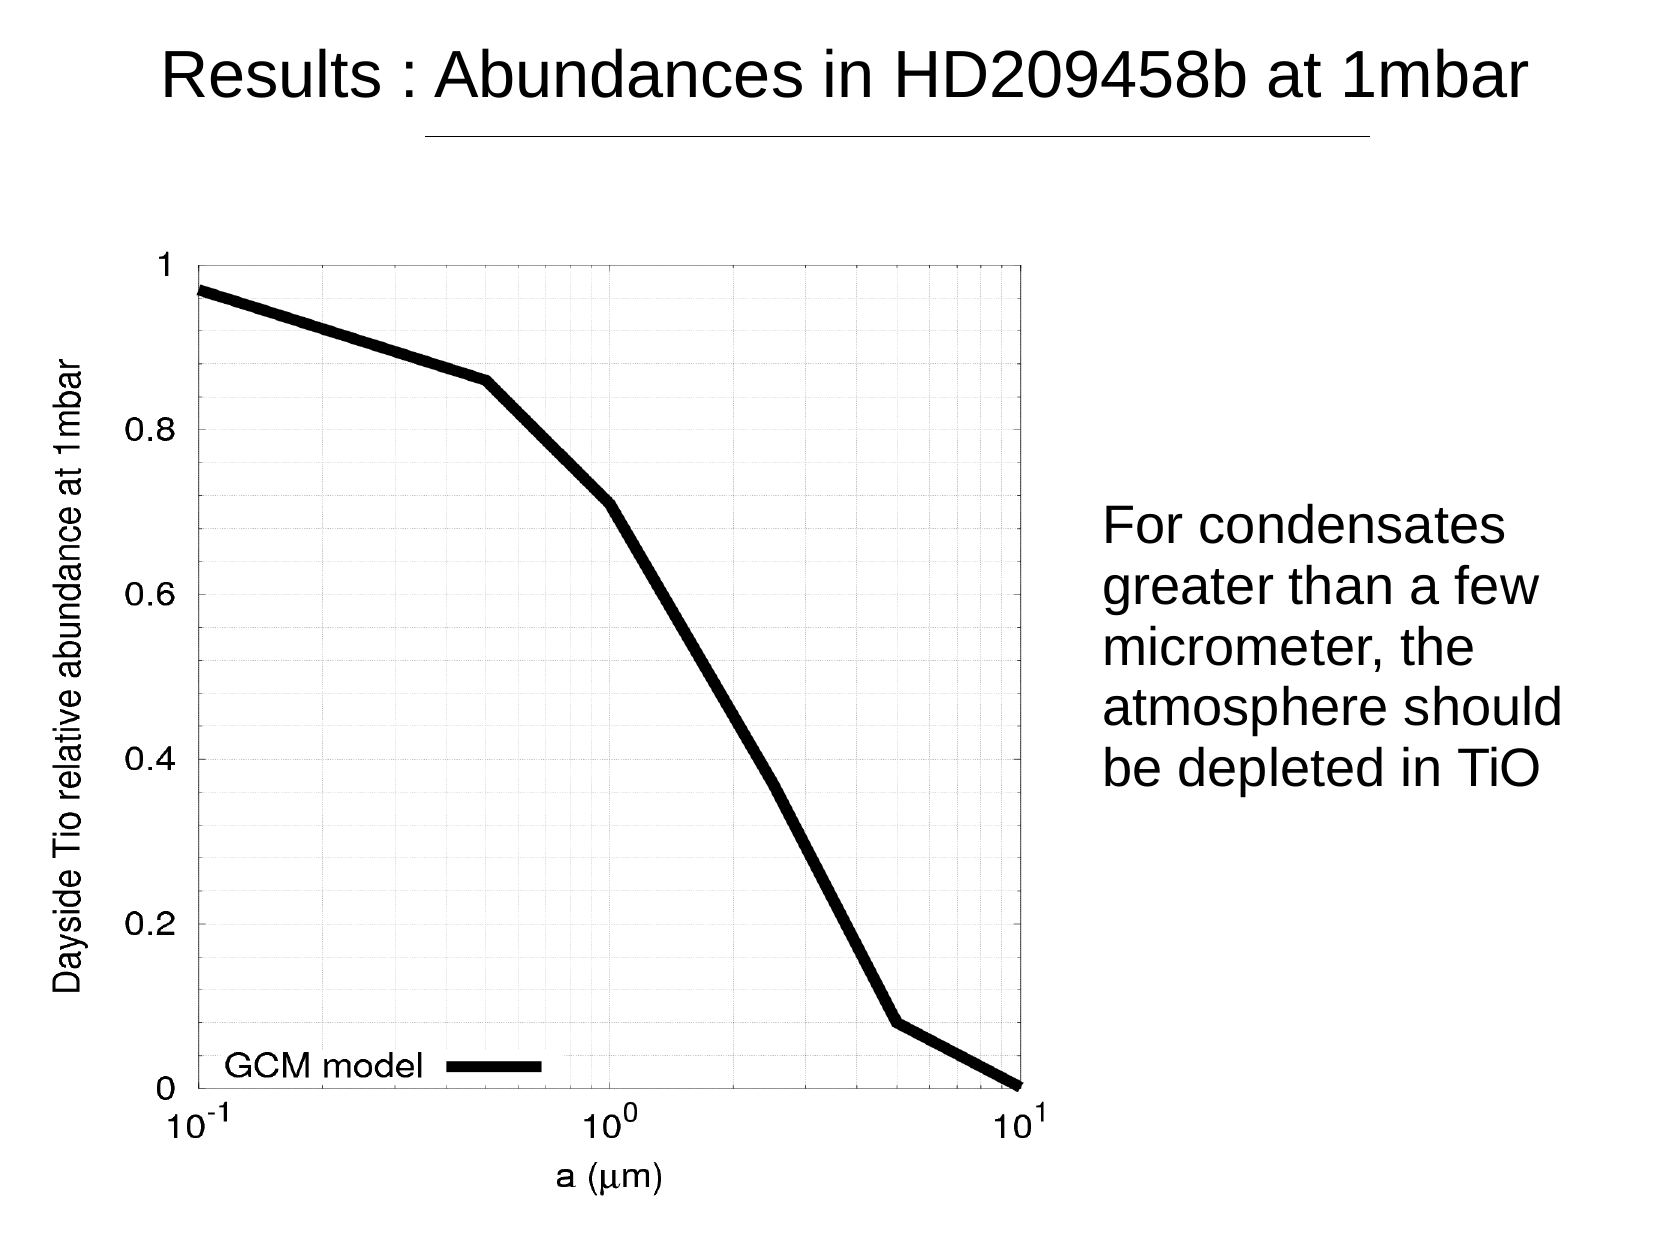

Results : Abundances in HD209458b at 1mbar
For condensates greater than a few micrometer, the atmosphere should be depleted in TiO